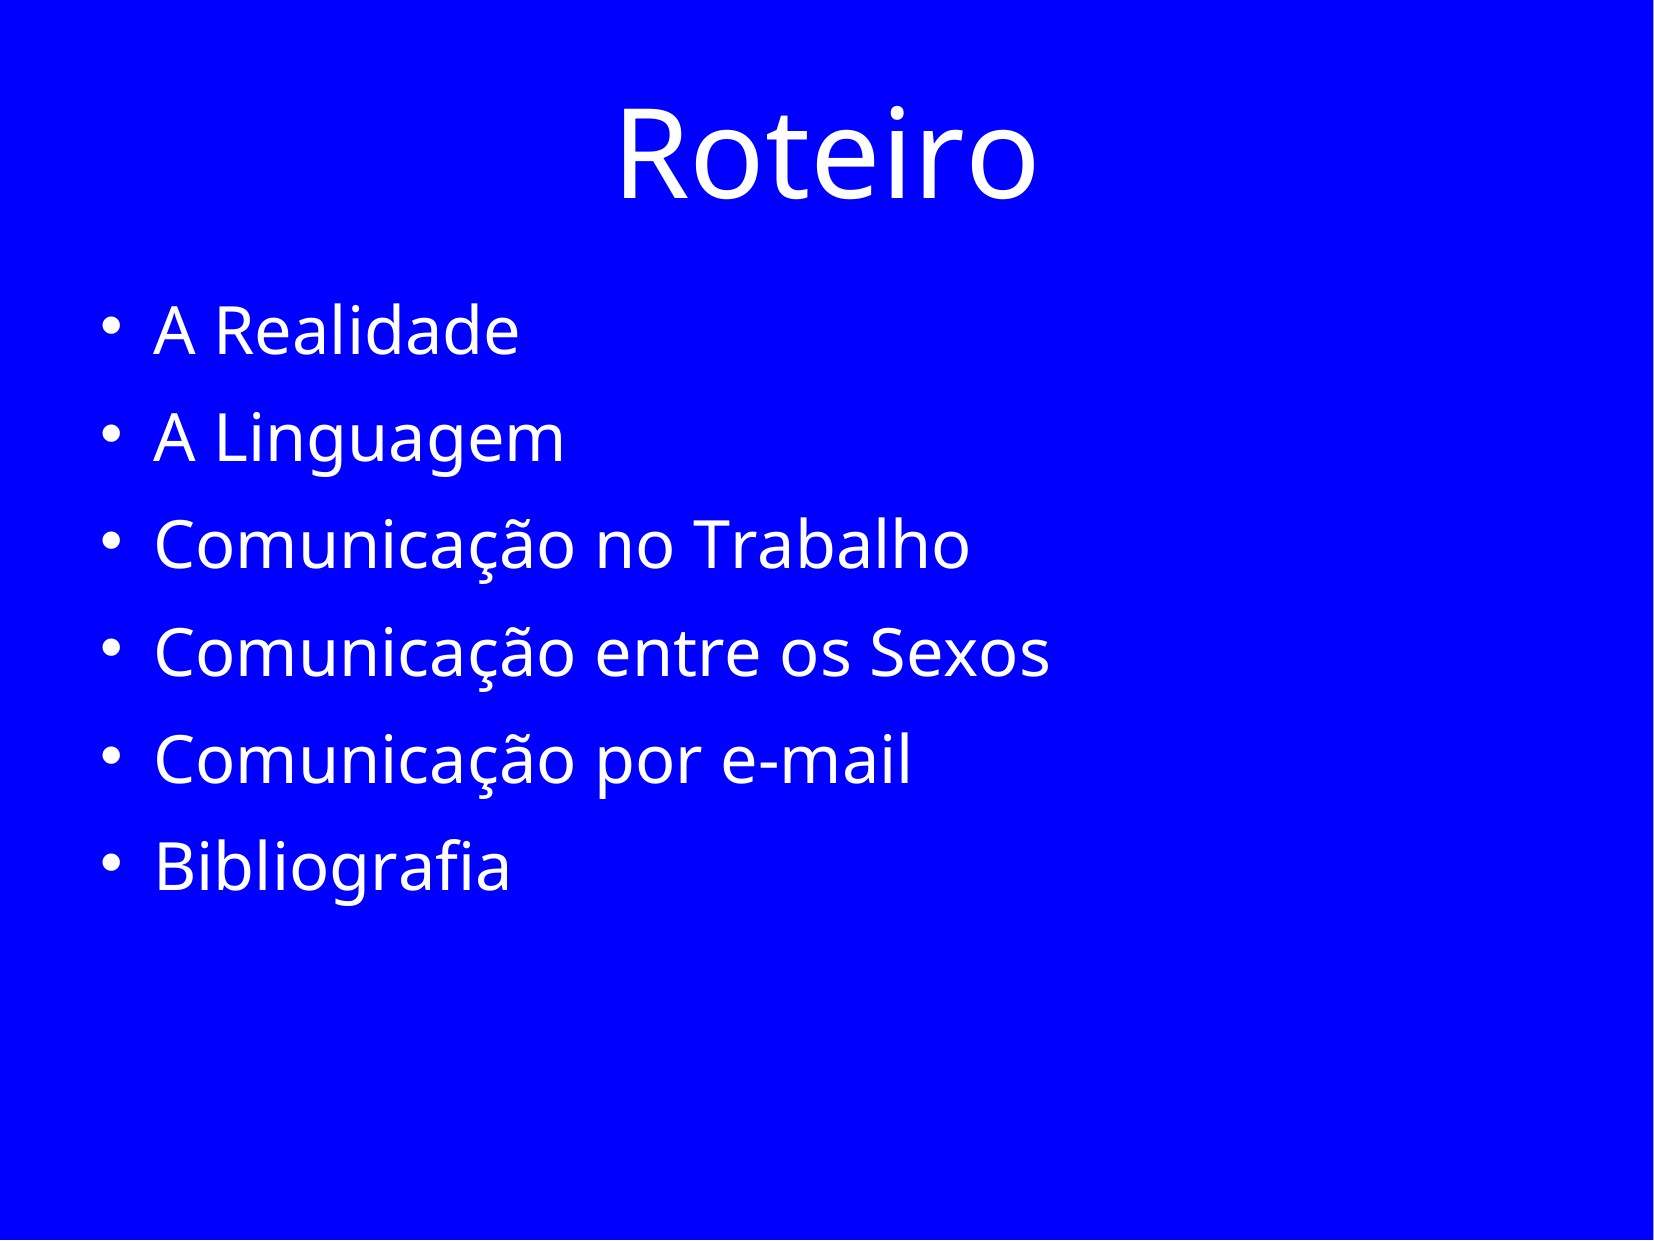

# Roteiro
A Realidade
A Linguagem
Comunicação no Trabalho
Comunicação entre os Sexos
Comunicação por e-mail
Bibliografia